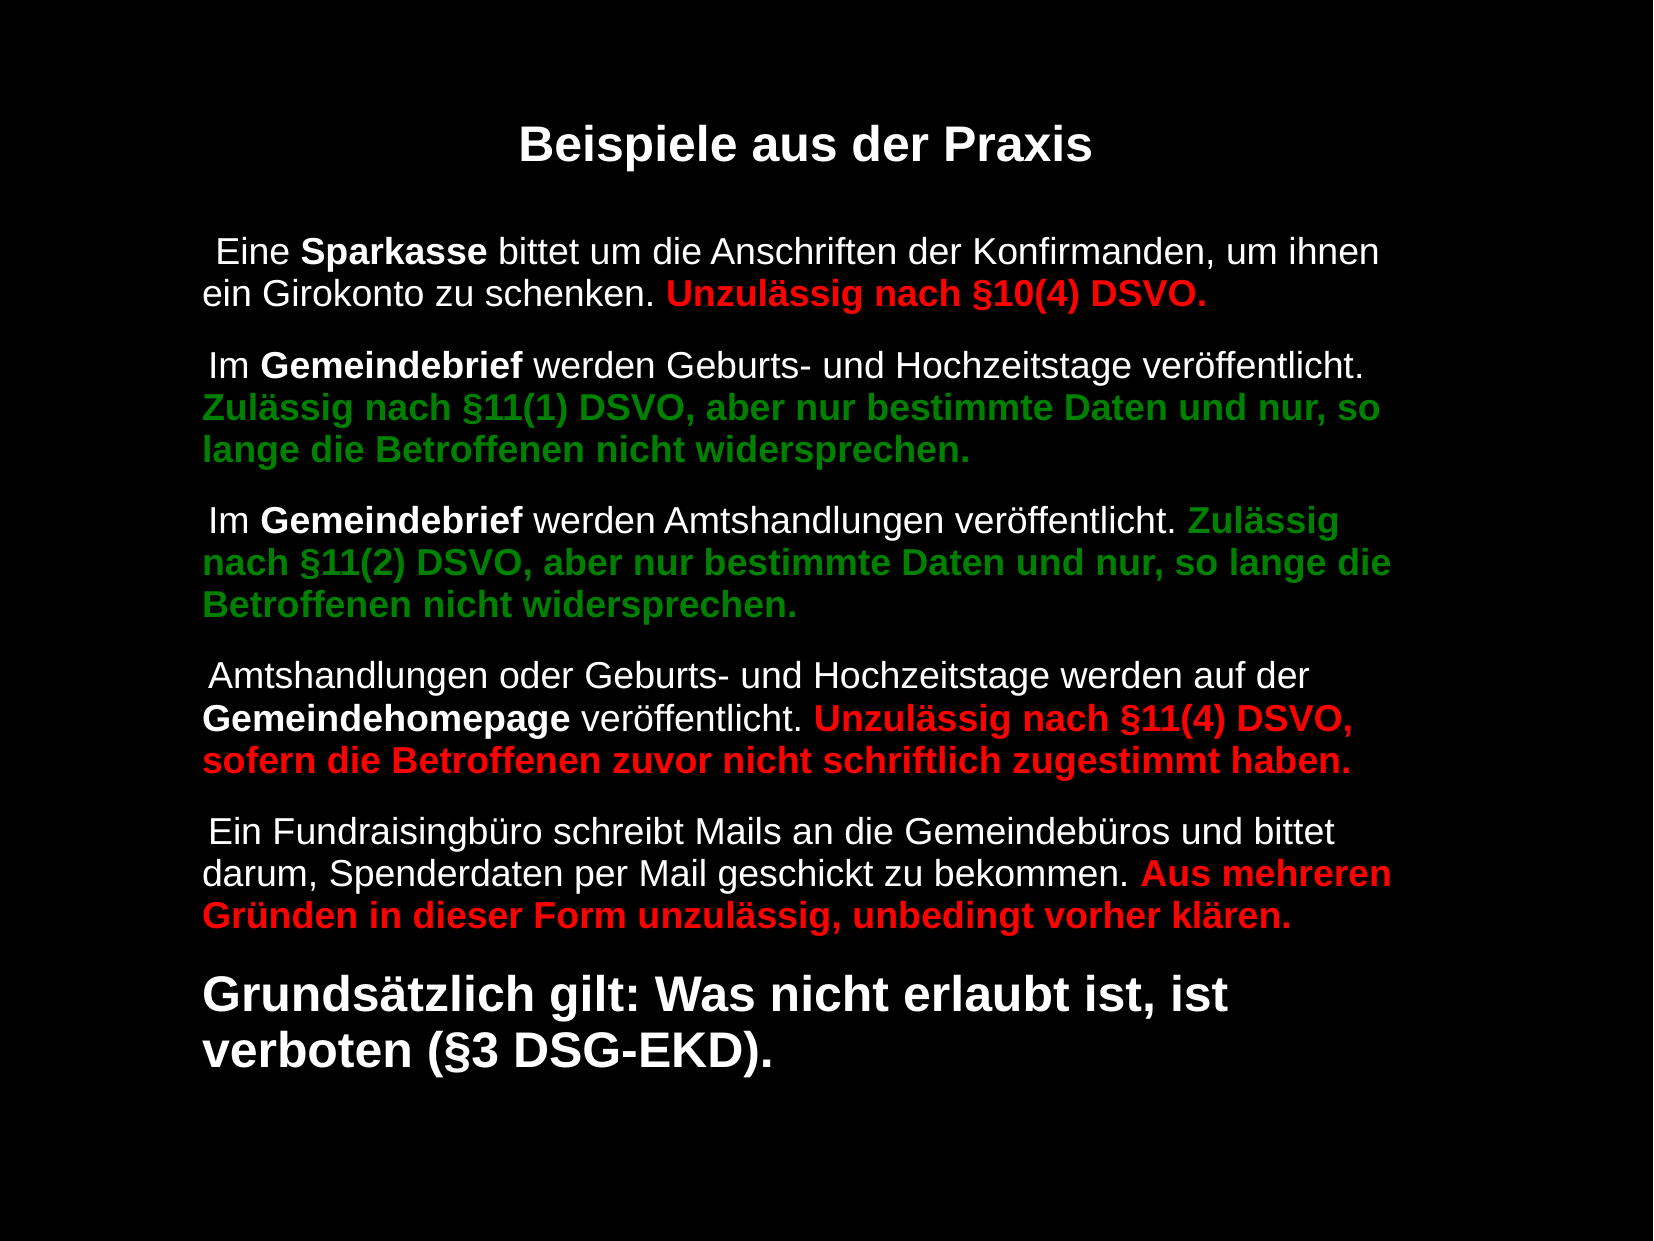

Beispiele aus der Praxis
Eine Sparkasse bittet um die Anschriften der Konfirmanden, um ihnen ein Girokonto zu schenken. Unzulässig nach §10(4) DSVO.
Im Gemeindebrief werden Geburts- und Hochzeitstage veröffentlicht. Zulässig nach §11(1) DSVO, aber nur bestimmte Daten und nur, so lange die Betroffenen nicht widersprechen.
Im Gemeindebrief werden Amtshandlungen veröffentlicht. Zulässig nach §11(2) DSVO, aber nur bestimmte Daten und nur, so lange die Betroffenen nicht widersprechen.
Amtshandlungen oder Geburts- und Hochzeitstage werden auf der Gemeindehomepage veröffentlicht. Unzulässig nach §11(4) DSVO, sofern die Betroffenen zuvor nicht schriftlich zugestimmt haben.
Ein Fundraisingbüro schreibt Mails an die Gemeindebüros und bittet darum, Spenderdaten per Mail geschickt zu bekommen. Aus mehreren Gründen in dieser Form unzulässig, unbedingt vorher klären.
Grundsätzlich gilt: Was nicht erlaubt ist, ist verboten (§3 DSG-EKD).